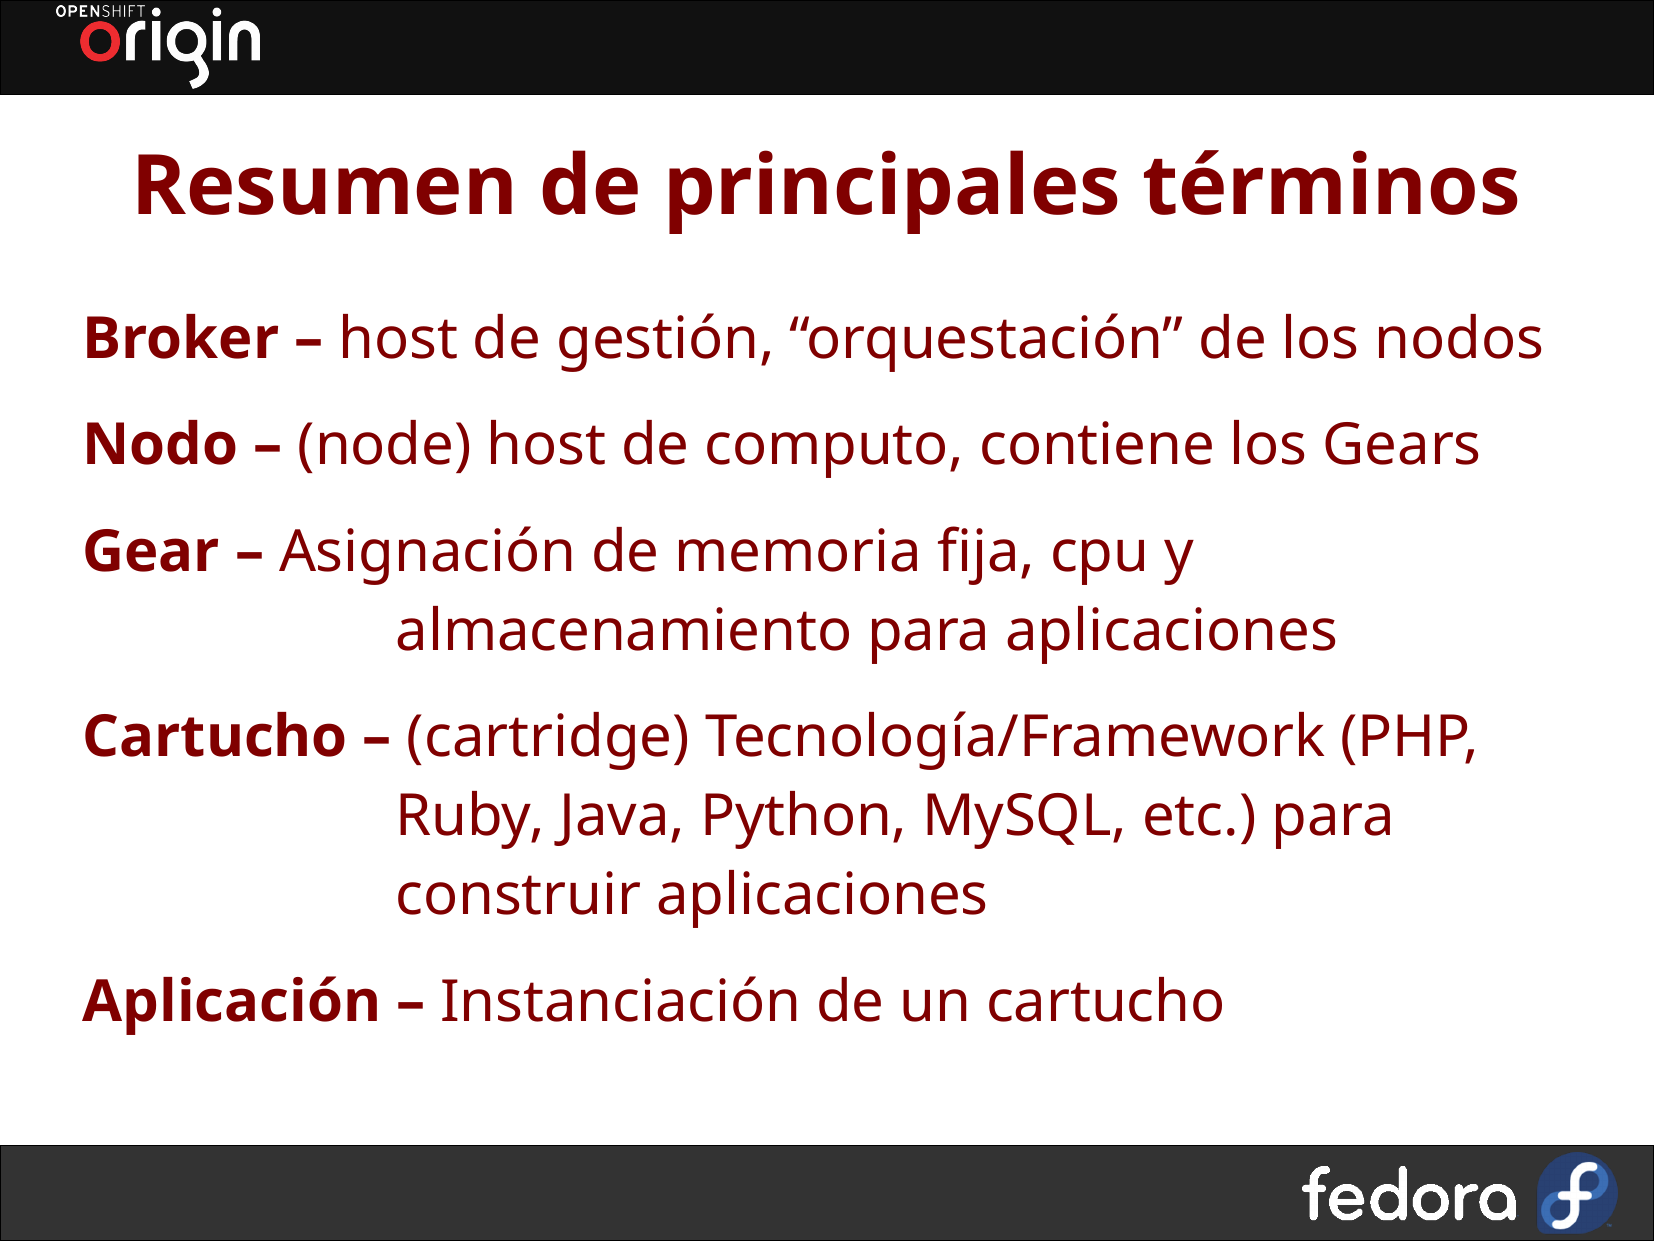

# Resumen de principales términos
Broker – host de gestión, “orquestación” de los nodos
Nodo – (node) host de computo, contiene los Gears
Gear – Asignación de memoria fija, cpu y almacenamiento para aplicaciones
Cartucho – (cartridge) Tecnología/Framework (PHP, Ruby, Java, Python, MySQL, etc.) para construir aplicaciones
Aplicación – Instanciación de un cartucho